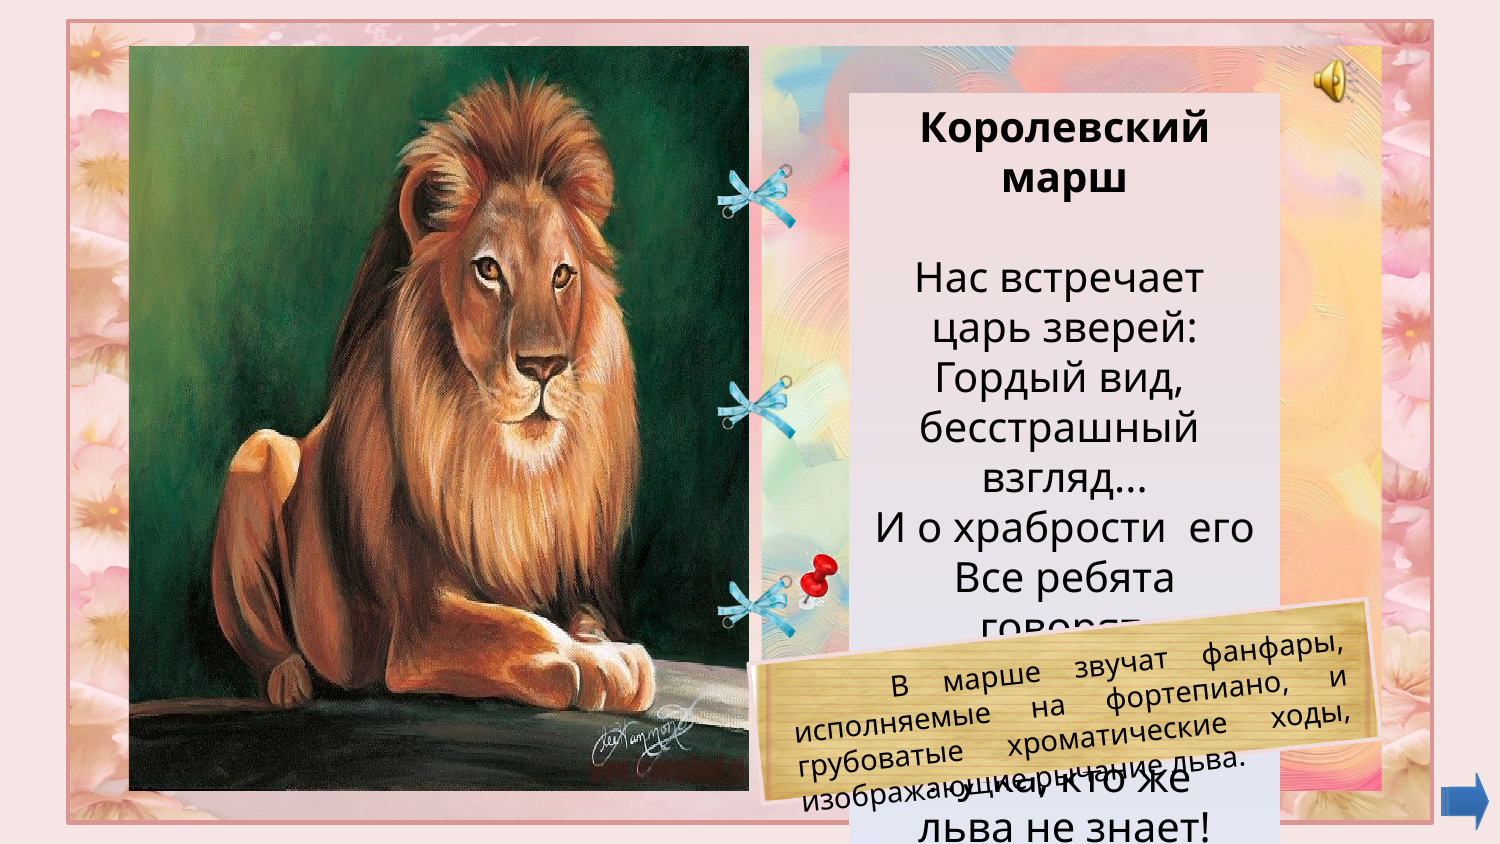

Королевский марш
Нас встречает
царь зверей:
Гордый вид,
бесстрашный взгляд...
И о храбрости его
Все ребята говорят.
Ветер гриву развивает...
Ну-ка, кто же
льва не знает!
 В марше звучат фанфары, исполняемые на фортепиано, и грубоватые хроматические ходы, изображающие рычание льва.